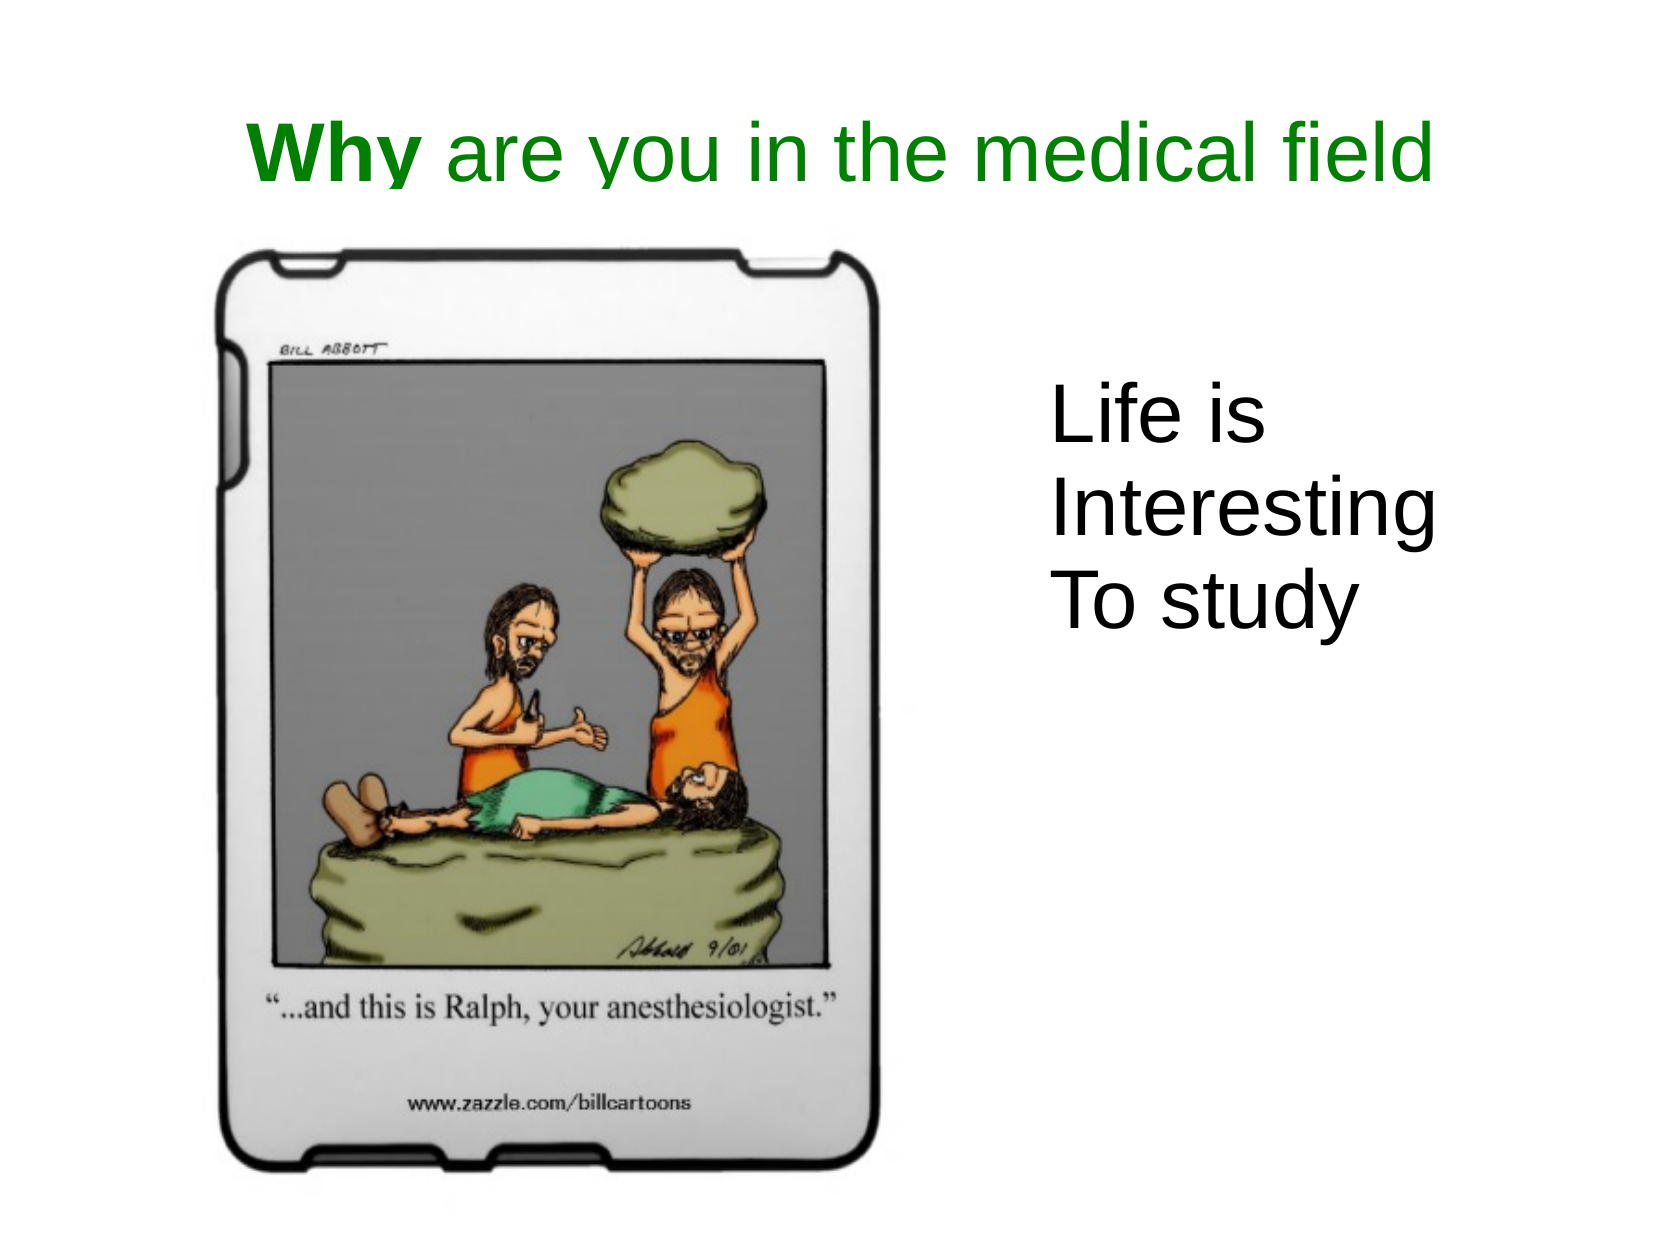

# Why are you in the medical field
Life is Interesting
To study